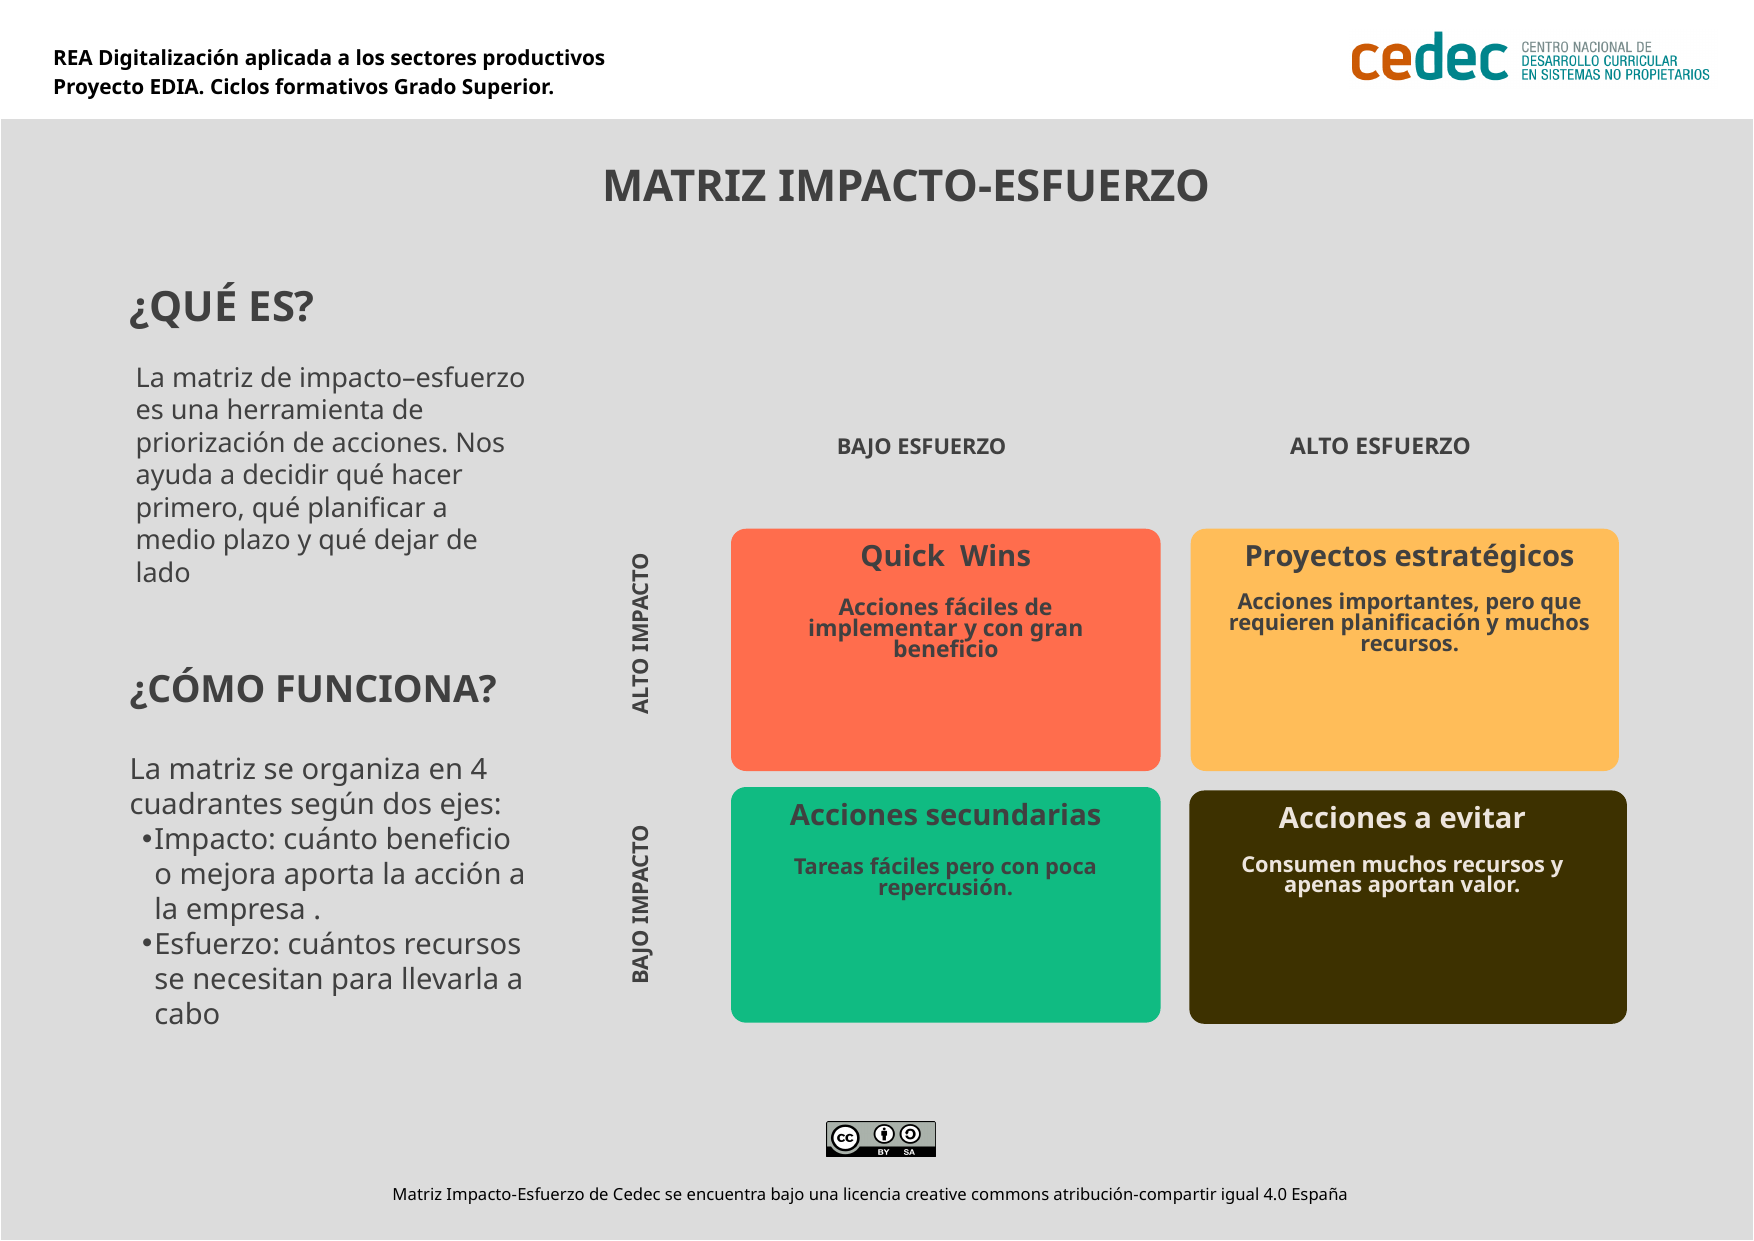

REA Digitalización aplicada a los sectores productivos
Proyecto EDIA. Ciclos formativos Grado Superior.
MATRIZ IMPACTO-ESFUERZO
¿QUÉ ES?
La matriz de impacto–esfuerzo es una herramienta de priorización de acciones. Nos ayuda a decidir qué hacer primero, qué planificar a medio plazo y qué dejar de lado
BAJO ESFUERZO
ALTO ESFUERZO
Quick Wins
Acciones fáciles de implementar y con gran beneficio
Proyectos estratégicos
Acciones importantes, pero que requieren planificación y muchos recursos.
ALTO IMPACTO
¿CÓMO FUNCIONA?
La matriz se organiza en 4 cuadrantes según dos ejes:
Impacto: cuánto beneficio o mejora aporta la acción a la empresa .
Esfuerzo: cuántos recursos se necesitan para llevarla a cabo
Acciones secundarias
Tareas fáciles pero con poca repercusión.
Acciones a evitar
Consumen muchos recursos y apenas aportan valor.
BAJO IMPACTO
Matriz Impacto-Esfuerzo de Cedec se encuentra bajo una licencia creative commons atribución-compartir igual 4.0 España